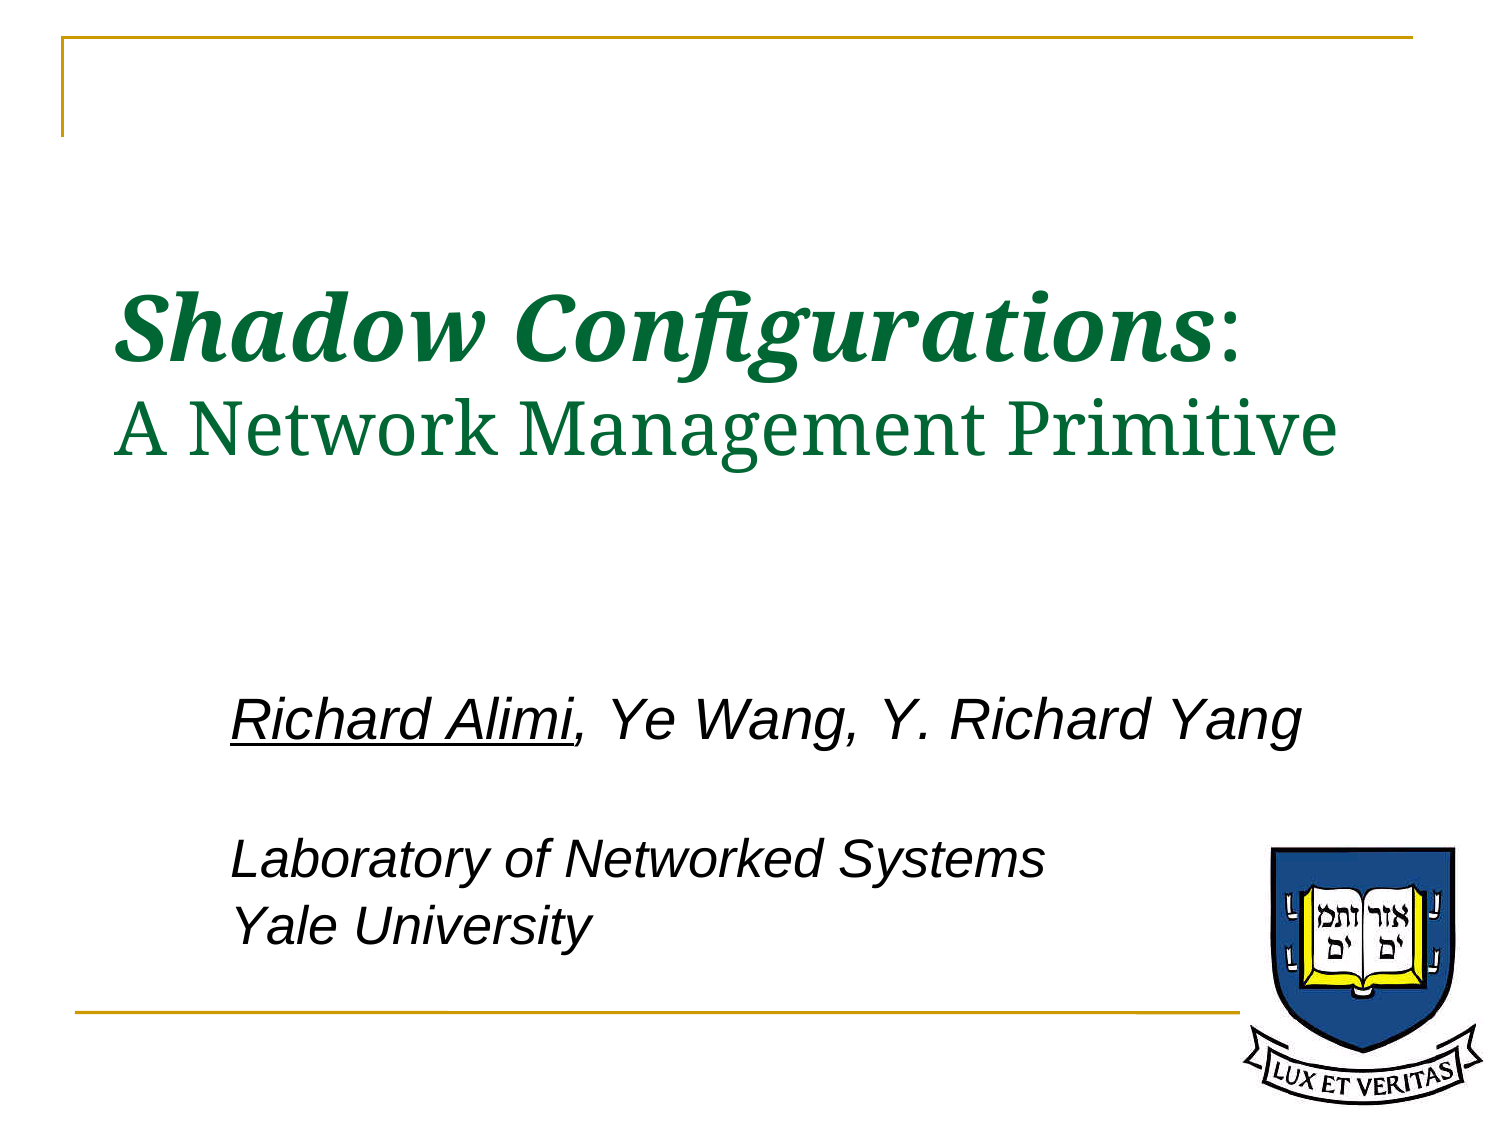

Shadow Configurations:
A Network Management Primitive
Richard Alimi, Ye Wang, Y. Richard Yang
Laboratory of Networked Systems
Yale University